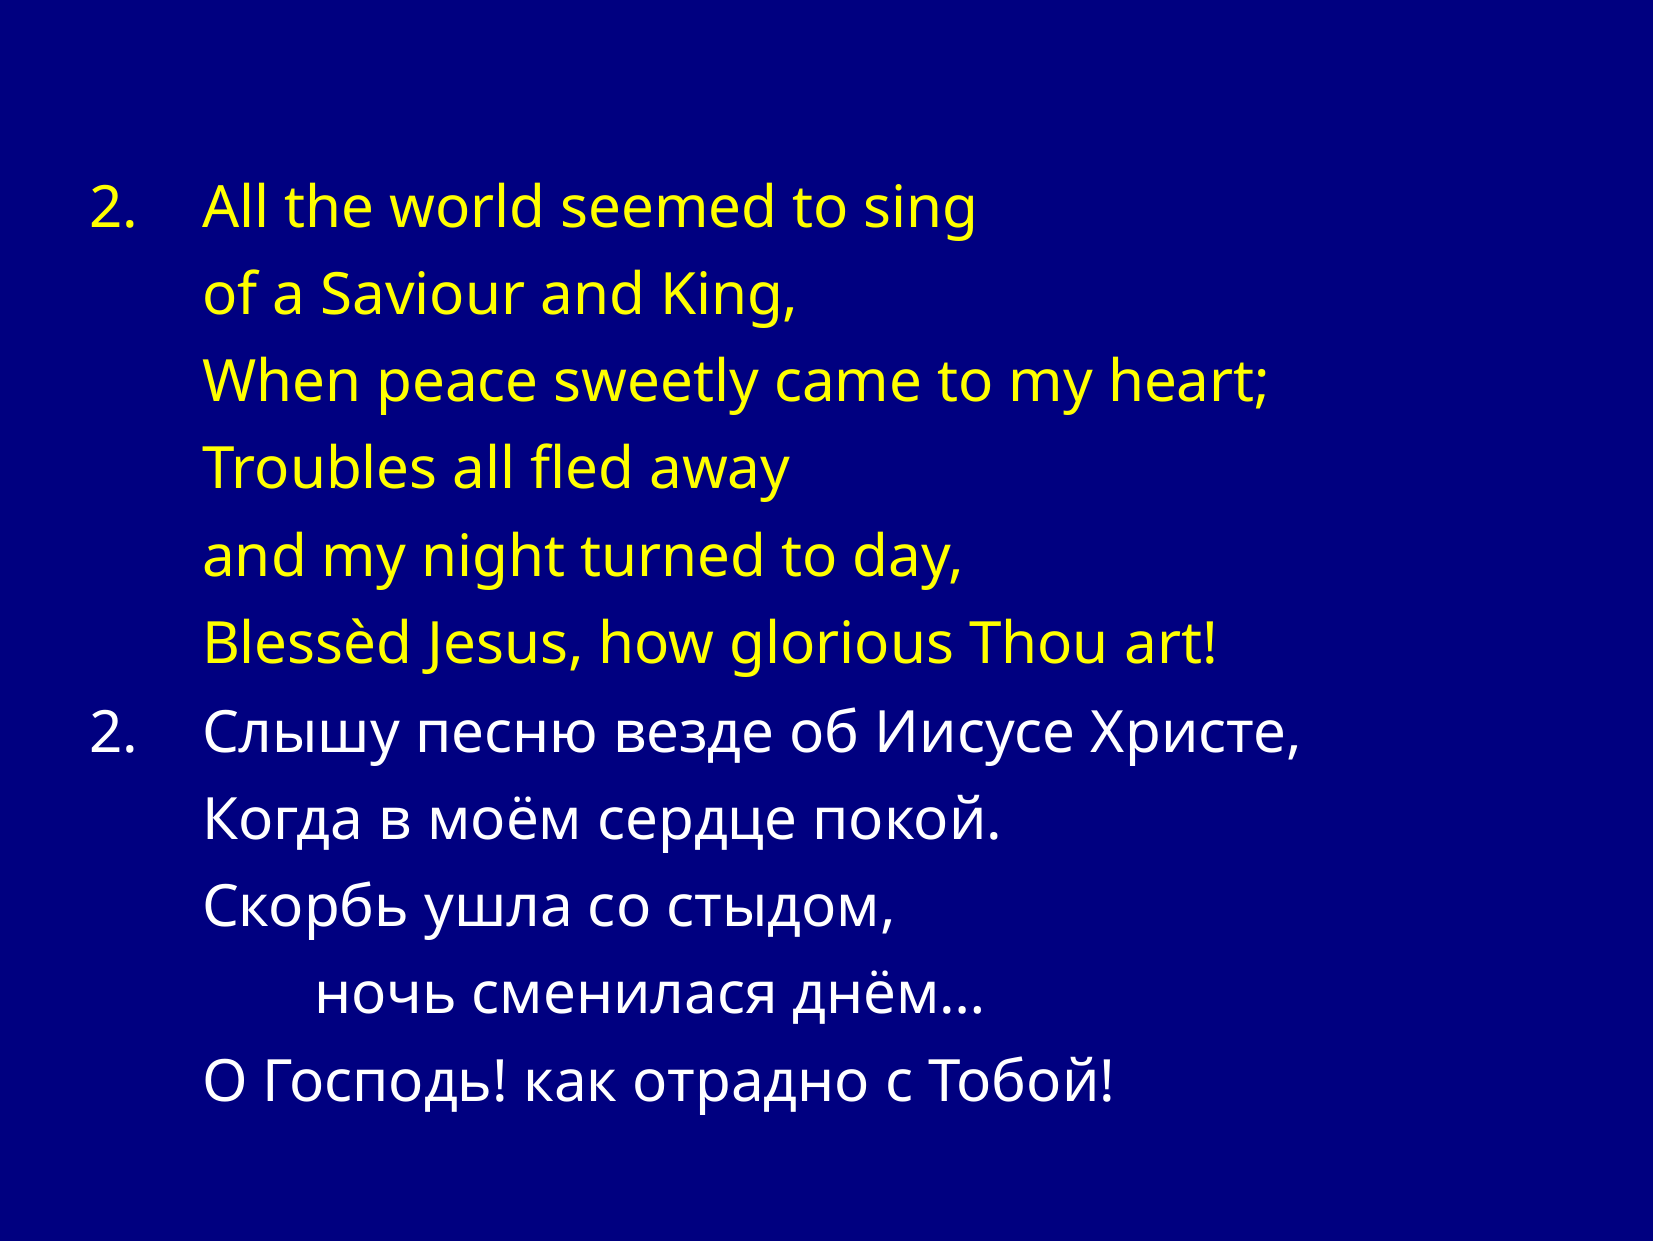

2.	All the world seemed to sing
	of a Saviour and King,
	When peace sweetly came to my heart;
	Troubles all fled away
	and my night turned to day,
	Blessèd Jesus, how glorious Thou art!
2.	Слышу песню везде об Иисусе Христе,
	Когда в моём сердце покой.
	Скорбь ушла со стыдом,
		ночь сменилася днём…
	О Господь! как отрадно с Тобой!